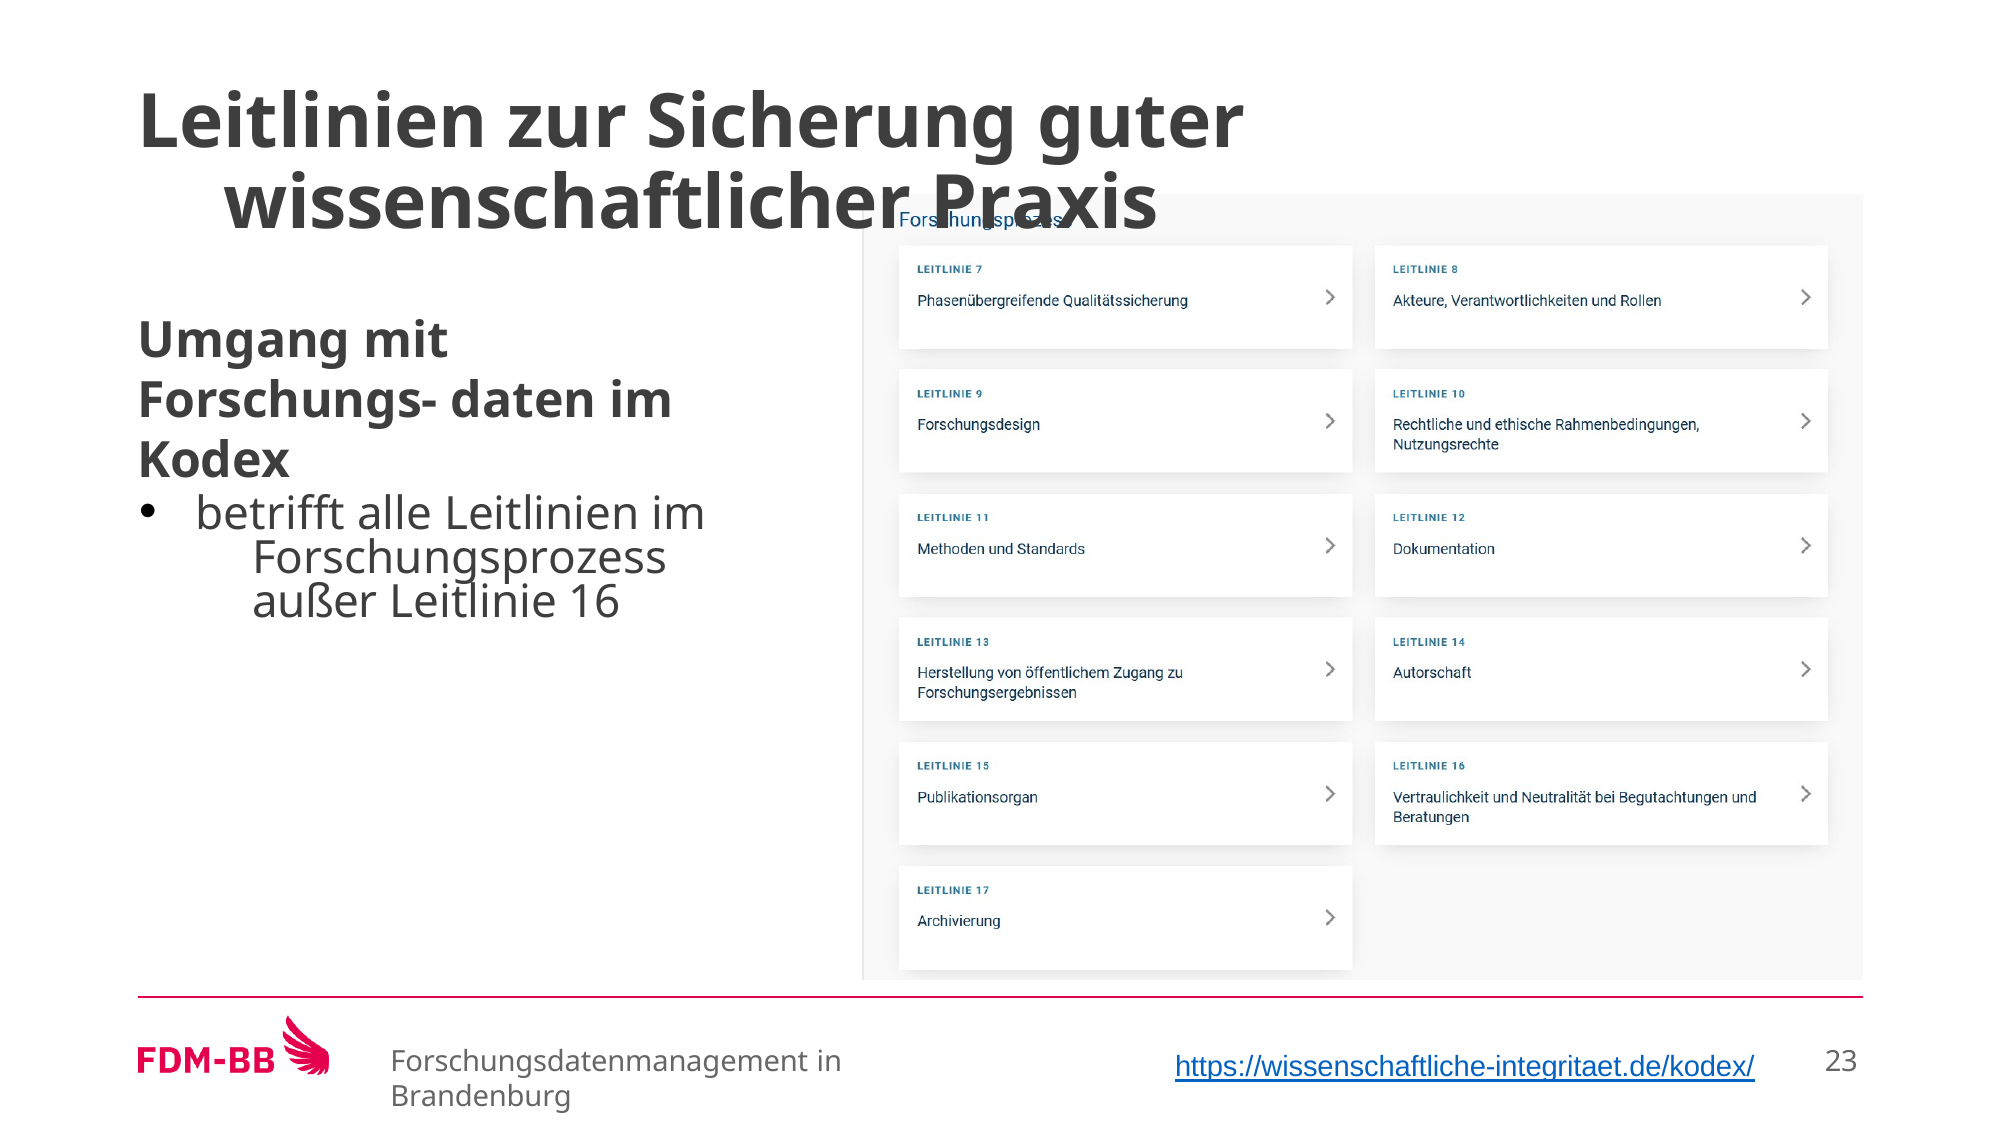

# Leitlinien zur Sicherung guter wissenschaftlicher Praxis
Umgang mit Forschungs- daten im Kodex
betrifft alle Leitlinien im Forschungsprozess außer Leitlinie 16
Forschungsdatenmanagement in Brandenburg
23
https://wissenschaftliche-integritaet.de/kodex/